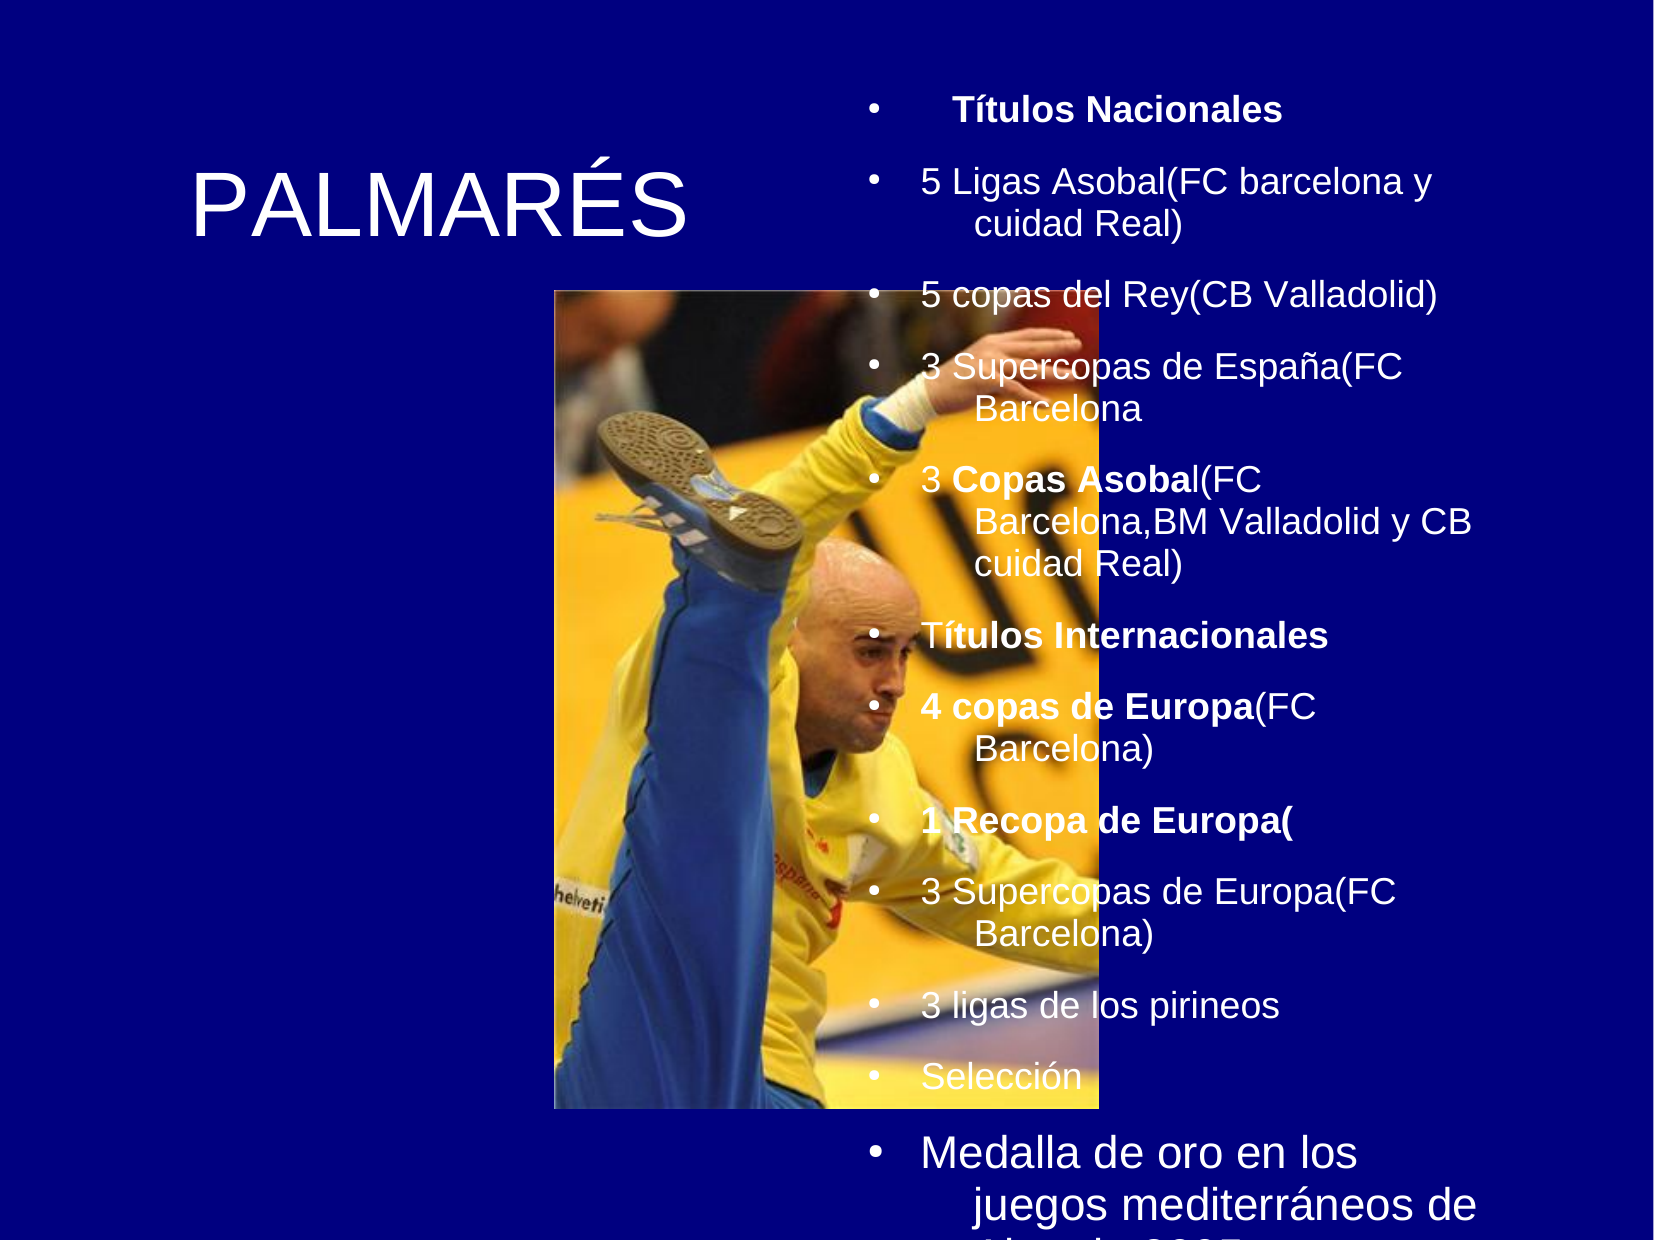

# PALMARÉS
 Títulos Nacionales
5 Ligas Asobal(FC barcelona y cuidad Real)
5 copas del Rey(CB Valladolid)
3 Supercopas de España(FC Barcelona
3 Copas Asobal(FC Barcelona,BM Valladolid y CB cuidad Real)
Títulos Internacionales
4 copas de Europa(FC Barcelona)
1 Recopa de Europa(
3 Supercopas de Europa(FC Barcelona)
3 ligas de los pirineos
Selección
Medalla de oro en los juegos mediterráneos de Almeria 2005